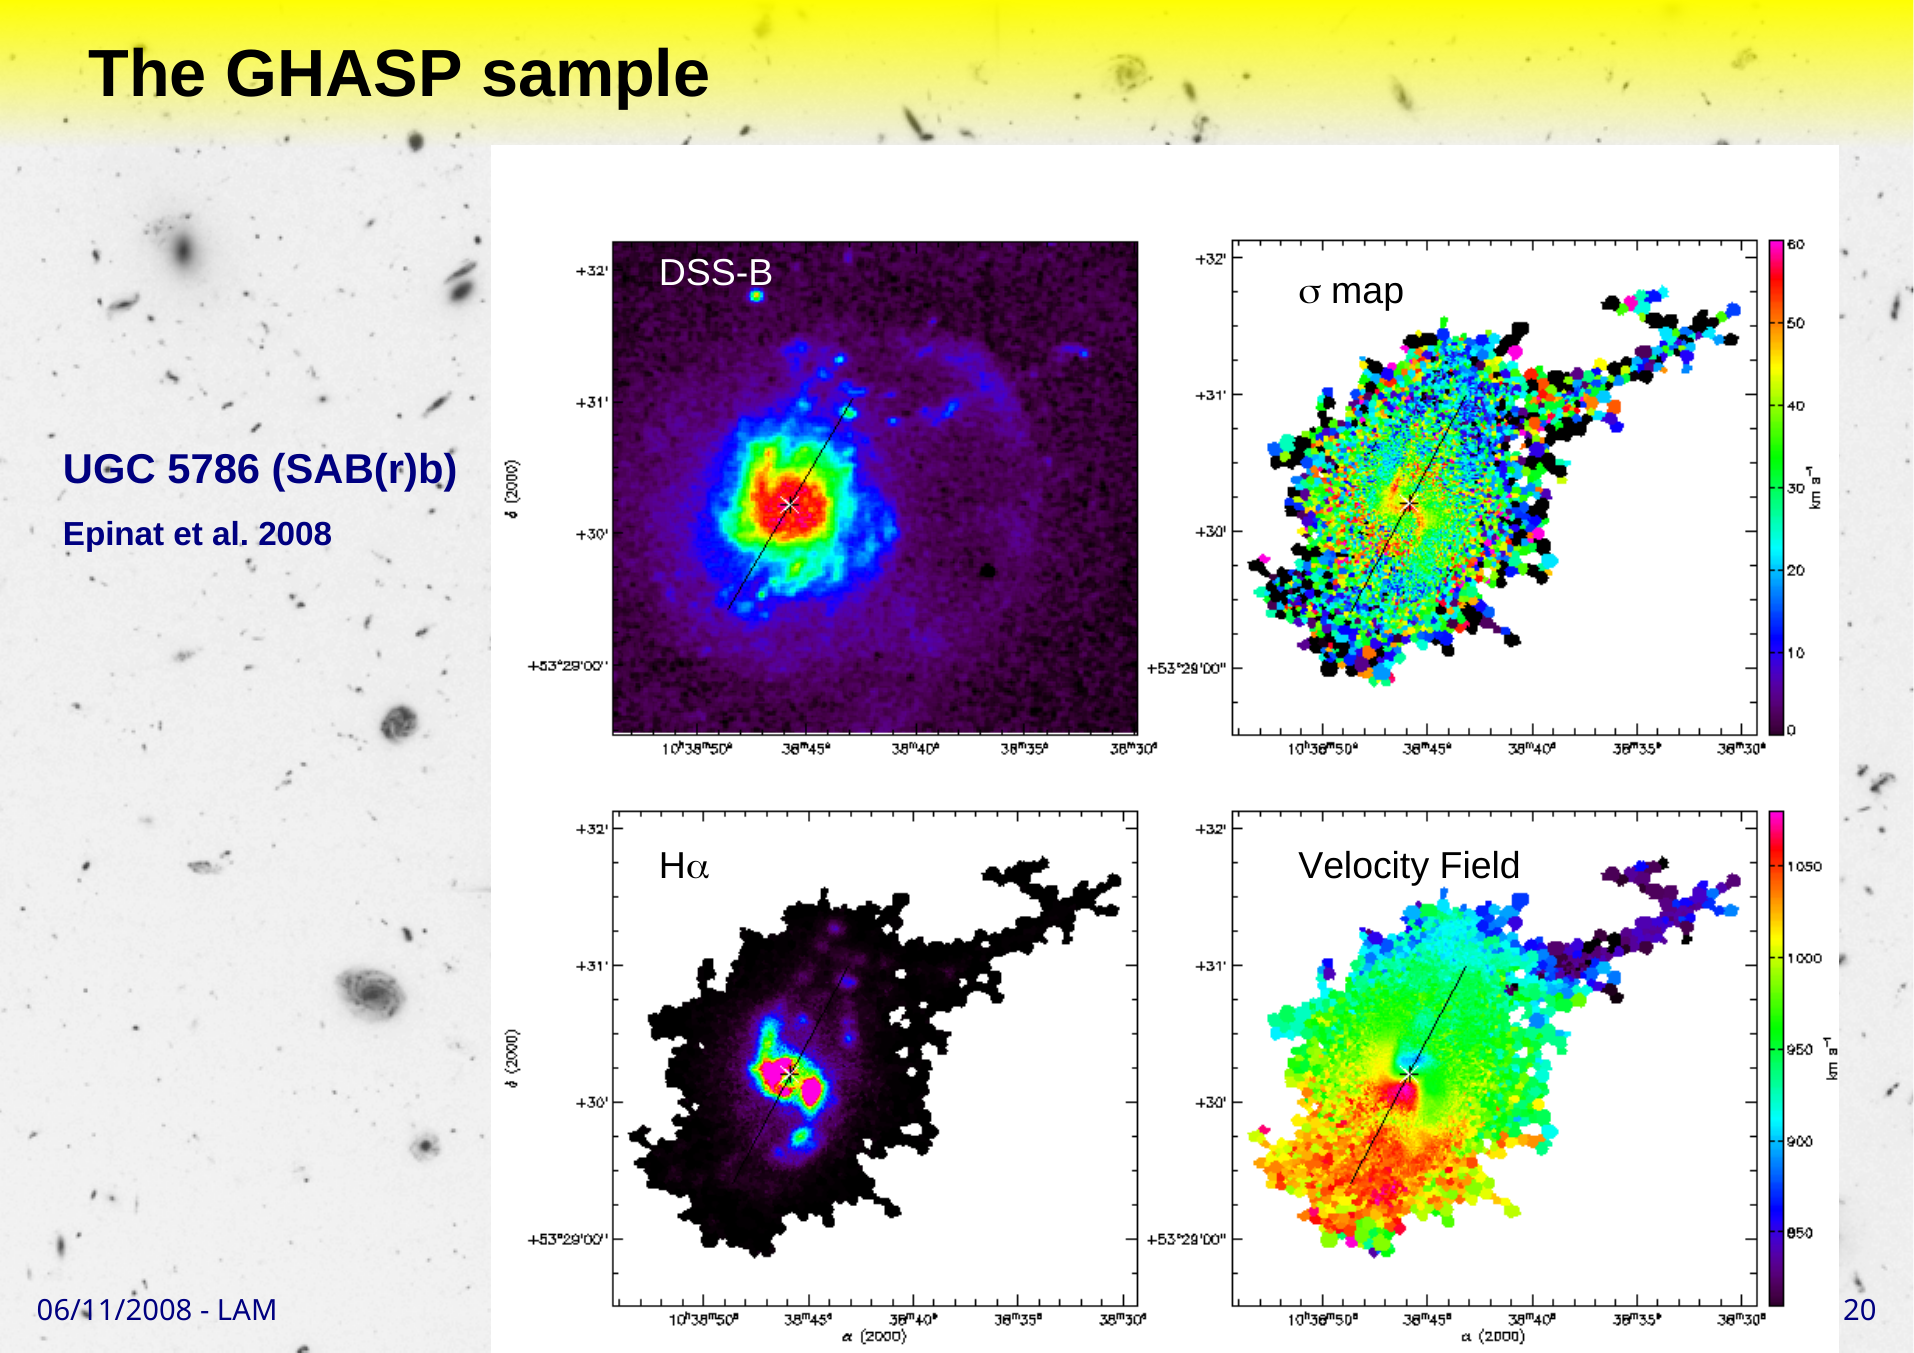

# The GHASP sample
DSS-B
σ map
Ha
Velocity Field
UGC 5786 (SAB(r)b)
Epinat et al. 2008
20
06/11/2008 - LAM